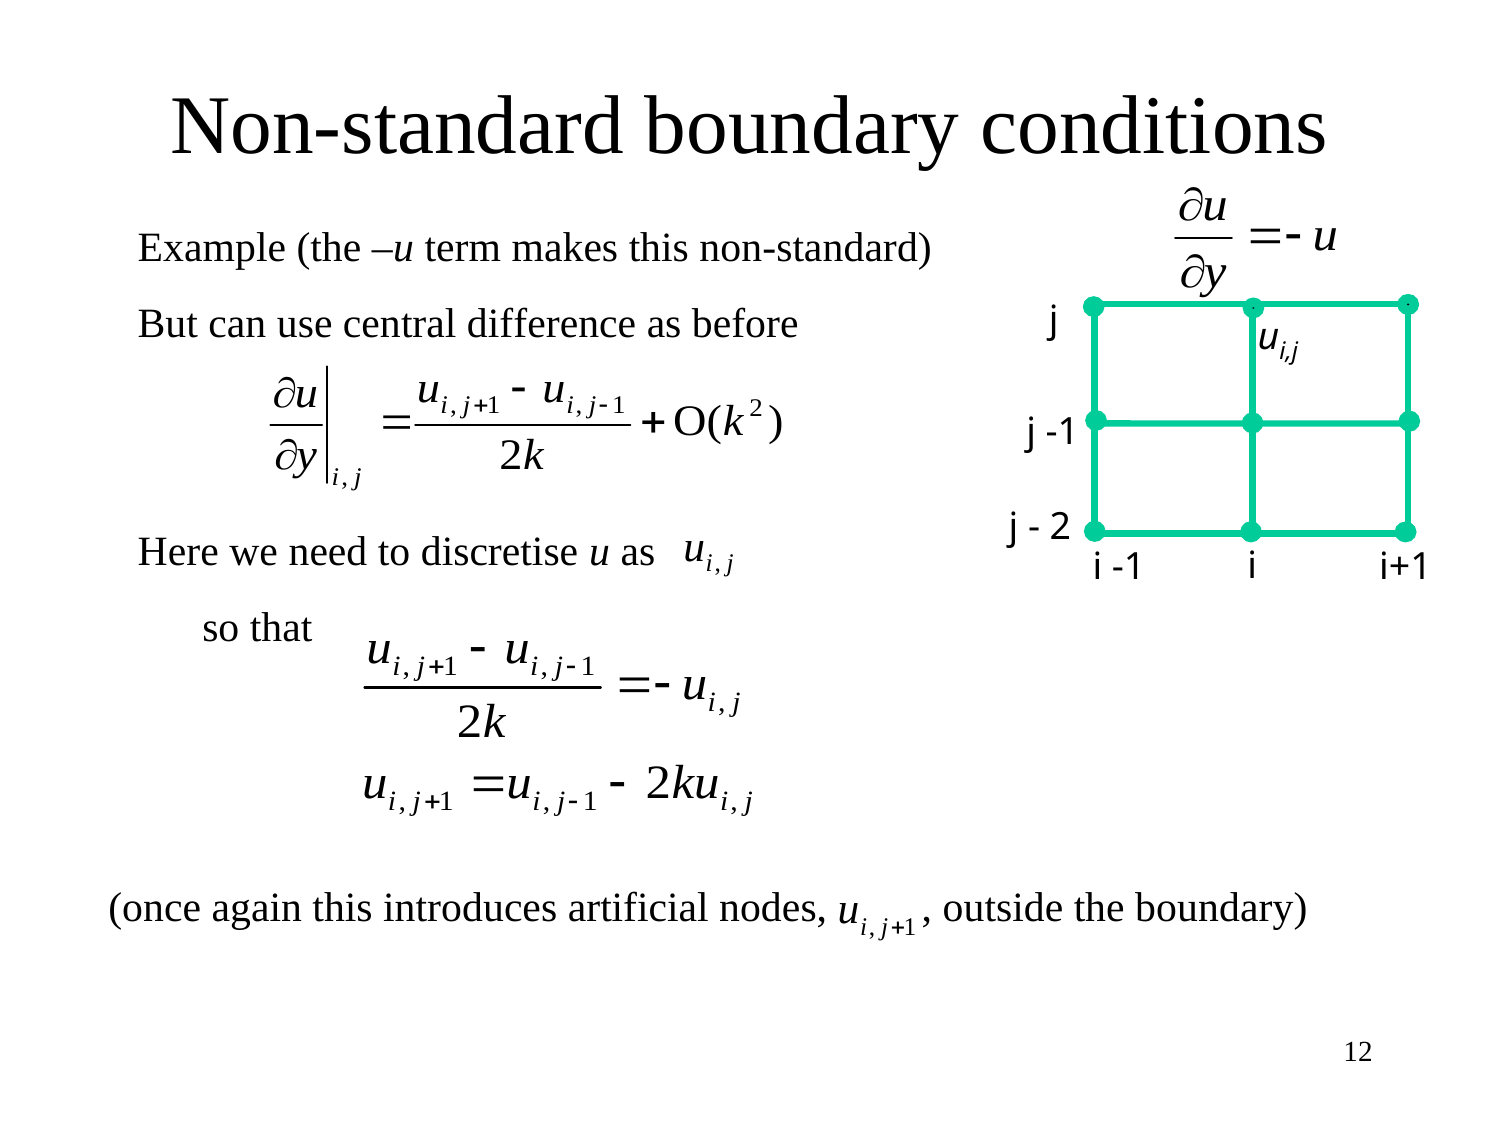

# Non-standard boundary conditions
j
ui,j
j -1
j - 2
i
i -1
i+1
 Example (the –u term makes this non-standard)
 But can use central difference as before
 Here we need to discretise u as
so that
 (once again this introduces artificial nodes, , outside the boundary)